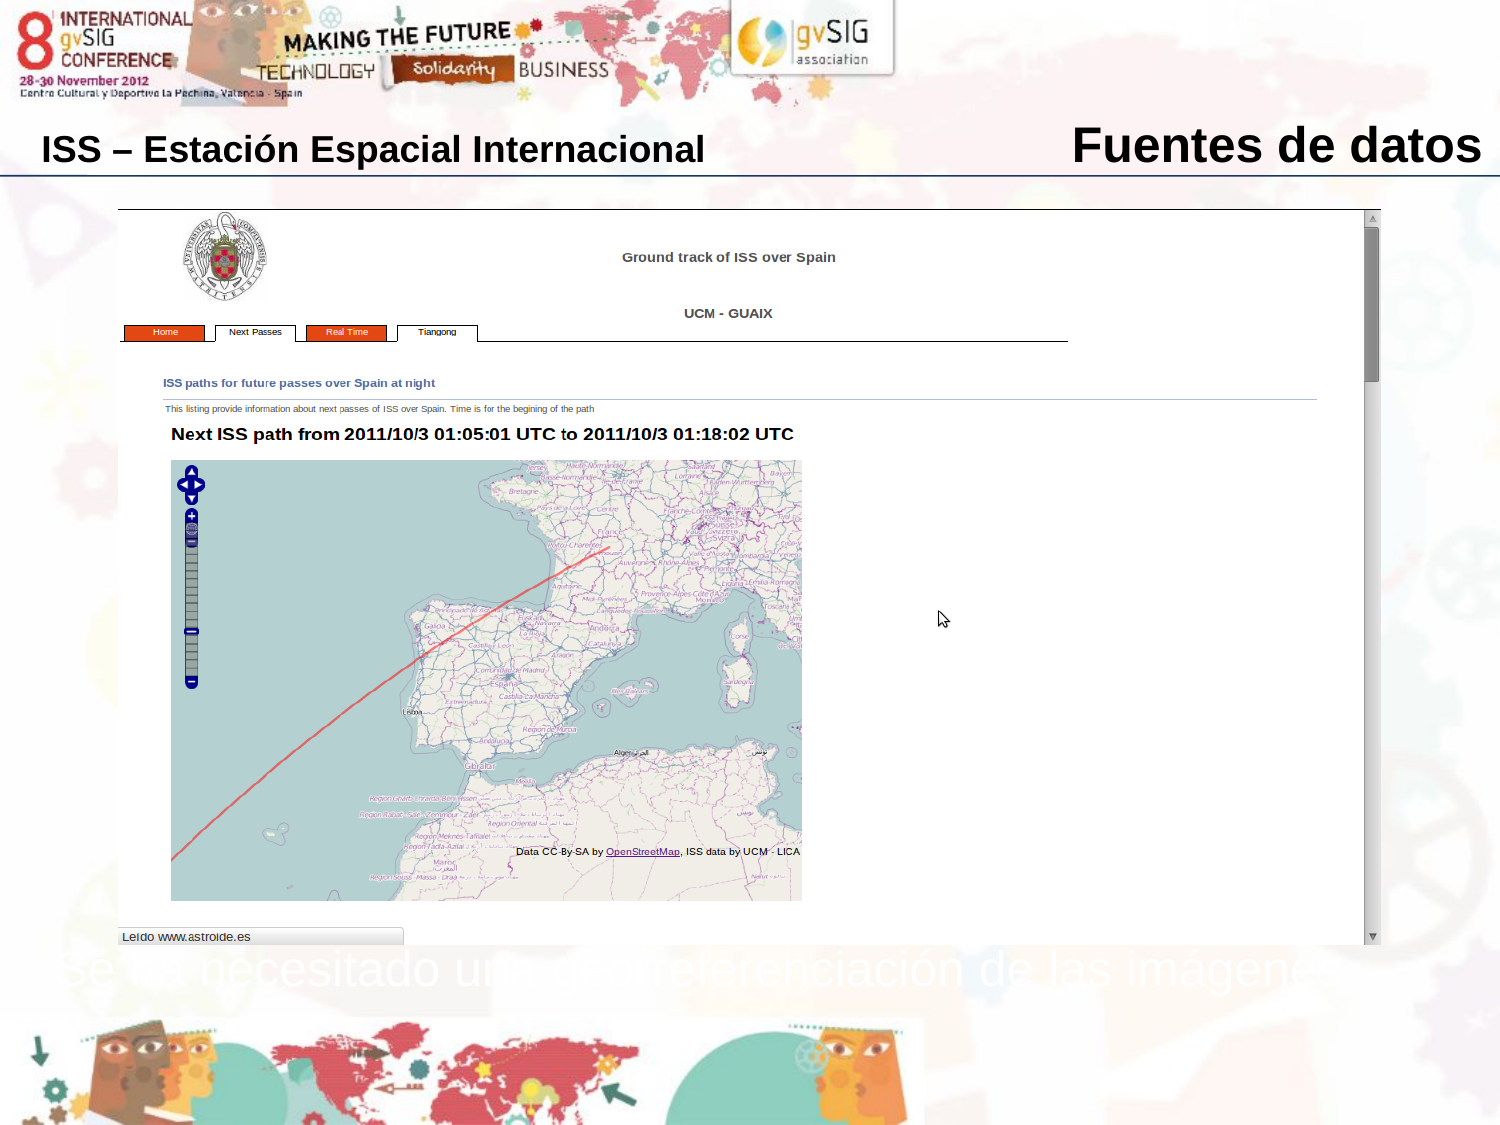

Fuentes de datos
ISS – Estación Espacial Internacional
Se ha necesitado una georreferenciación de las imágenes